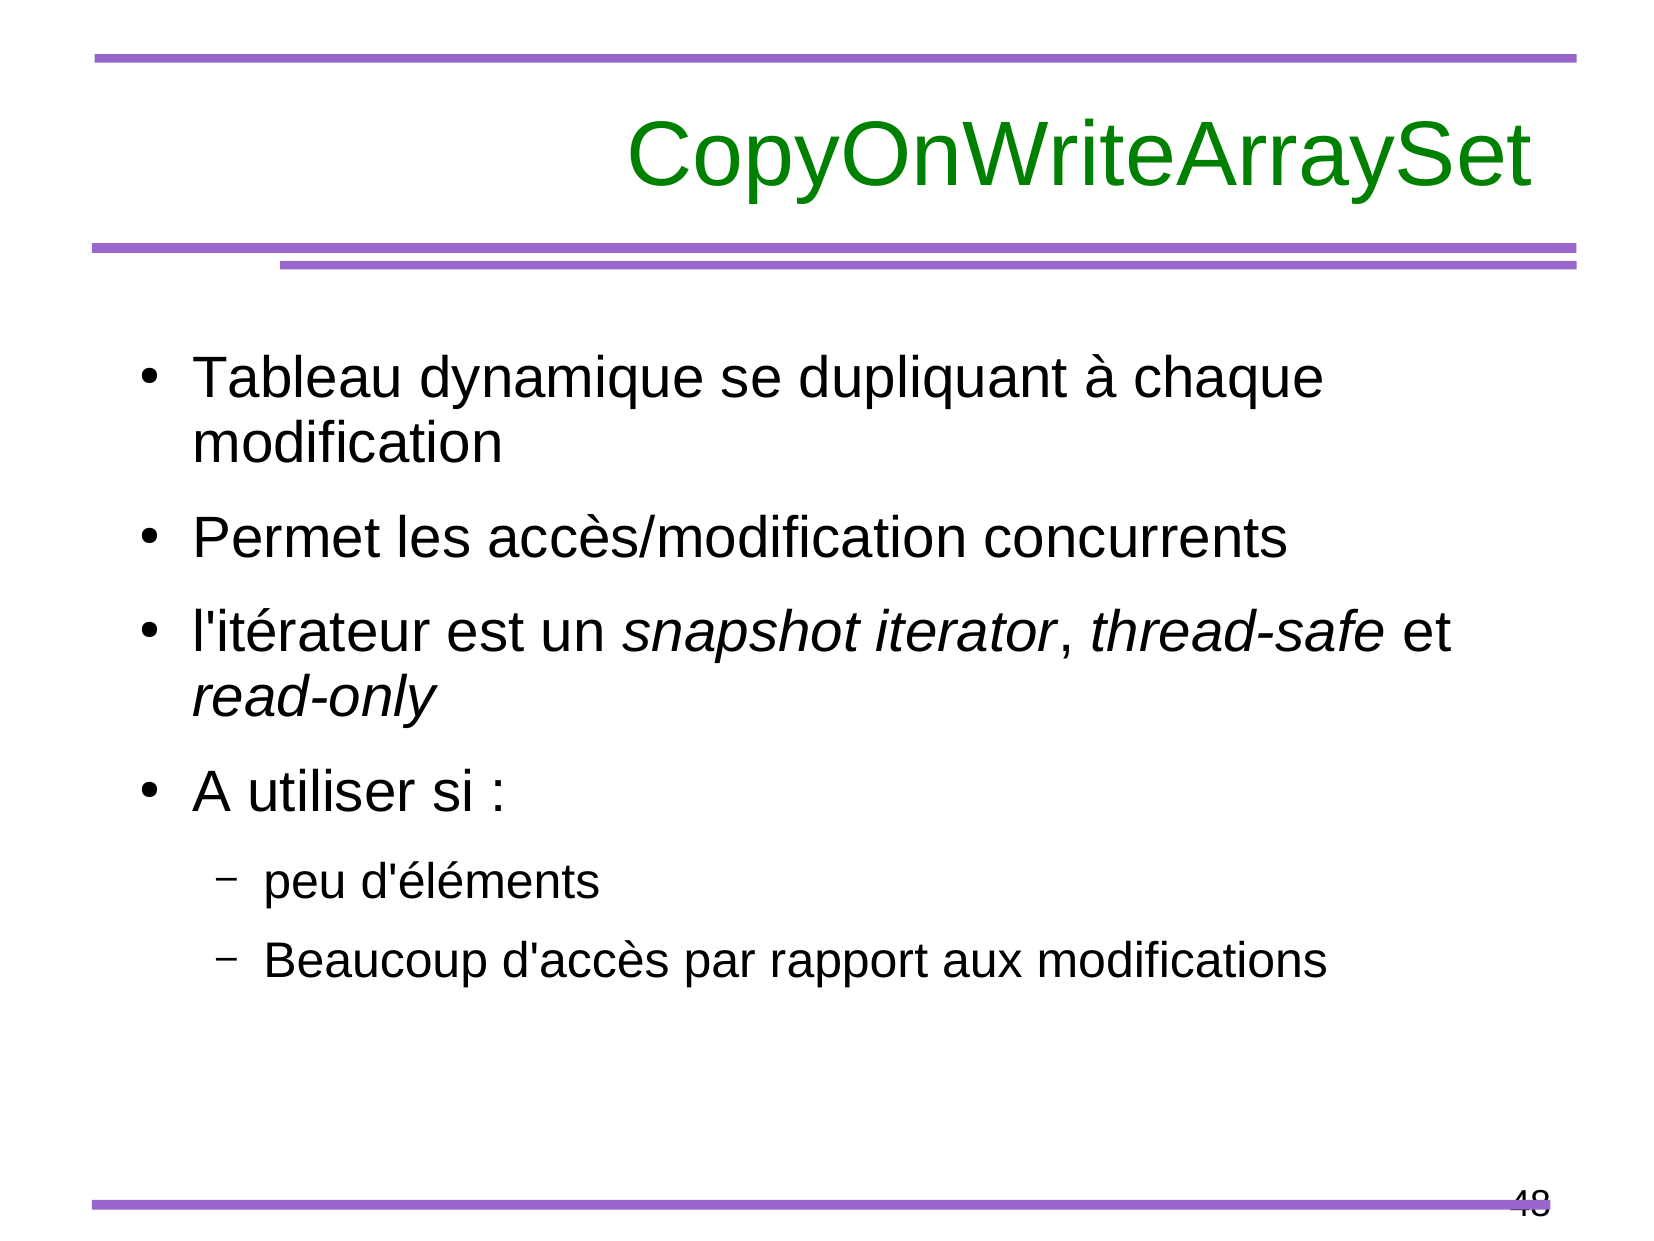

# CopyOnWriteArraySet
Tableau dynamique se dupliquant à chaque modification
Permet les accès/modification concurrents
l'itérateur est un snapshot iterator, thread-safe et read-only
A utiliser si :
peu d'éléments
Beaucoup d'accès par rapport aux modifications